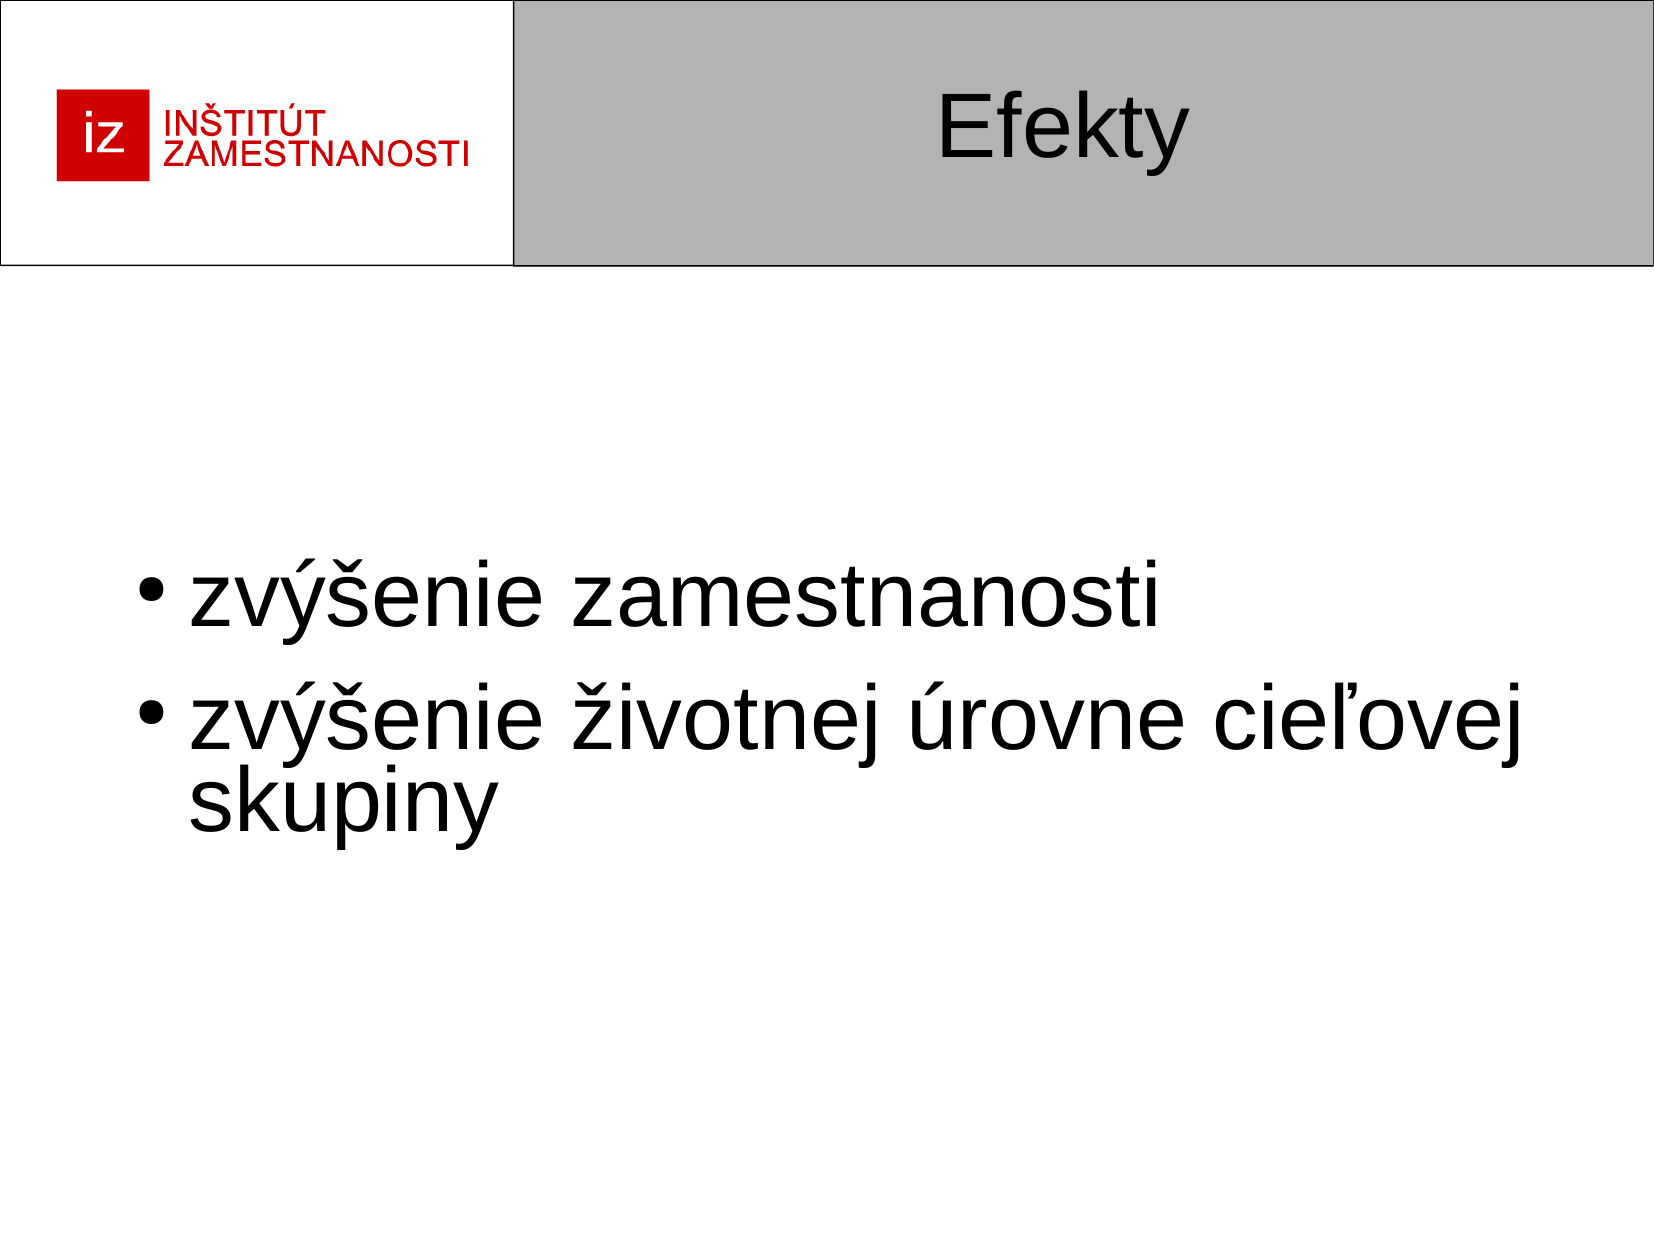

# Efekty
zvýšenie zamestnanosti
zvýšenie životnej úrovne cieľovej skupiny